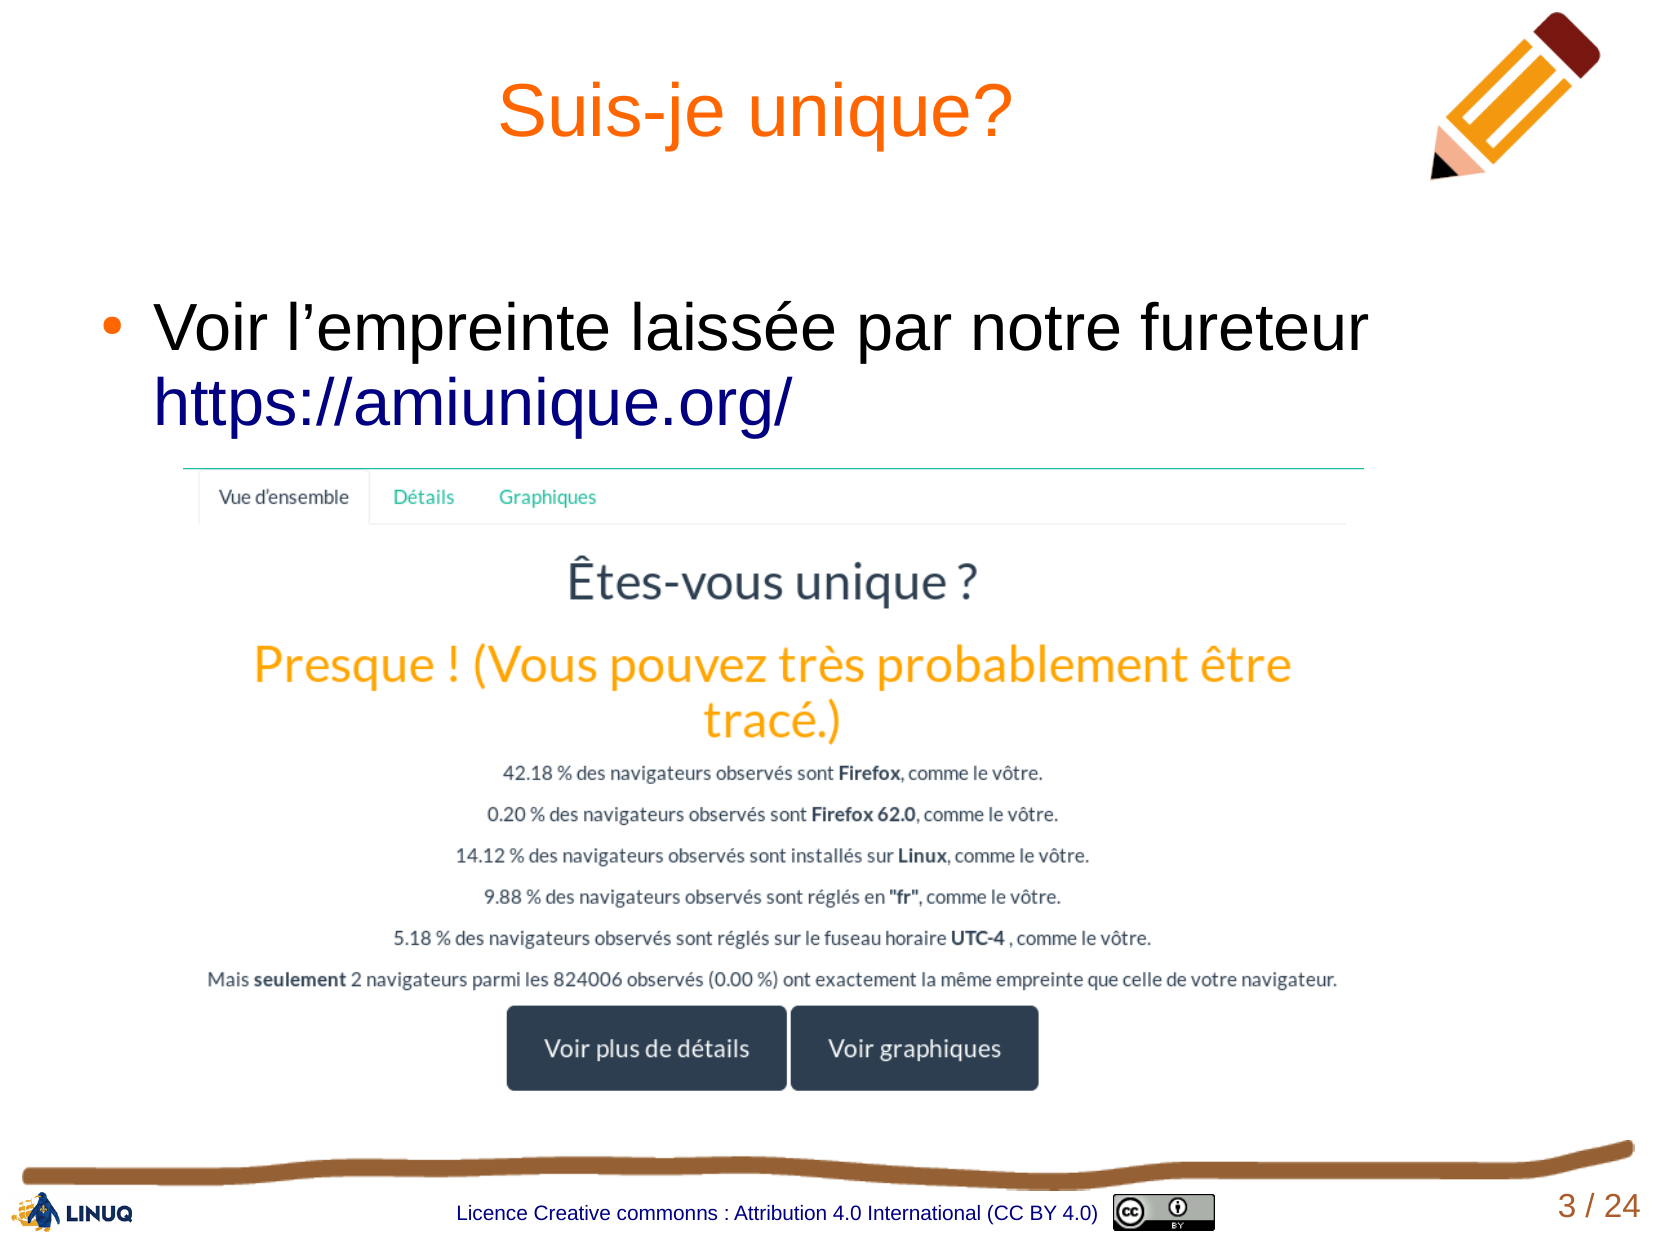

# Suis-je unique?
Voir l’empreinte laissée par notre fureteur
https://amiunique.org/